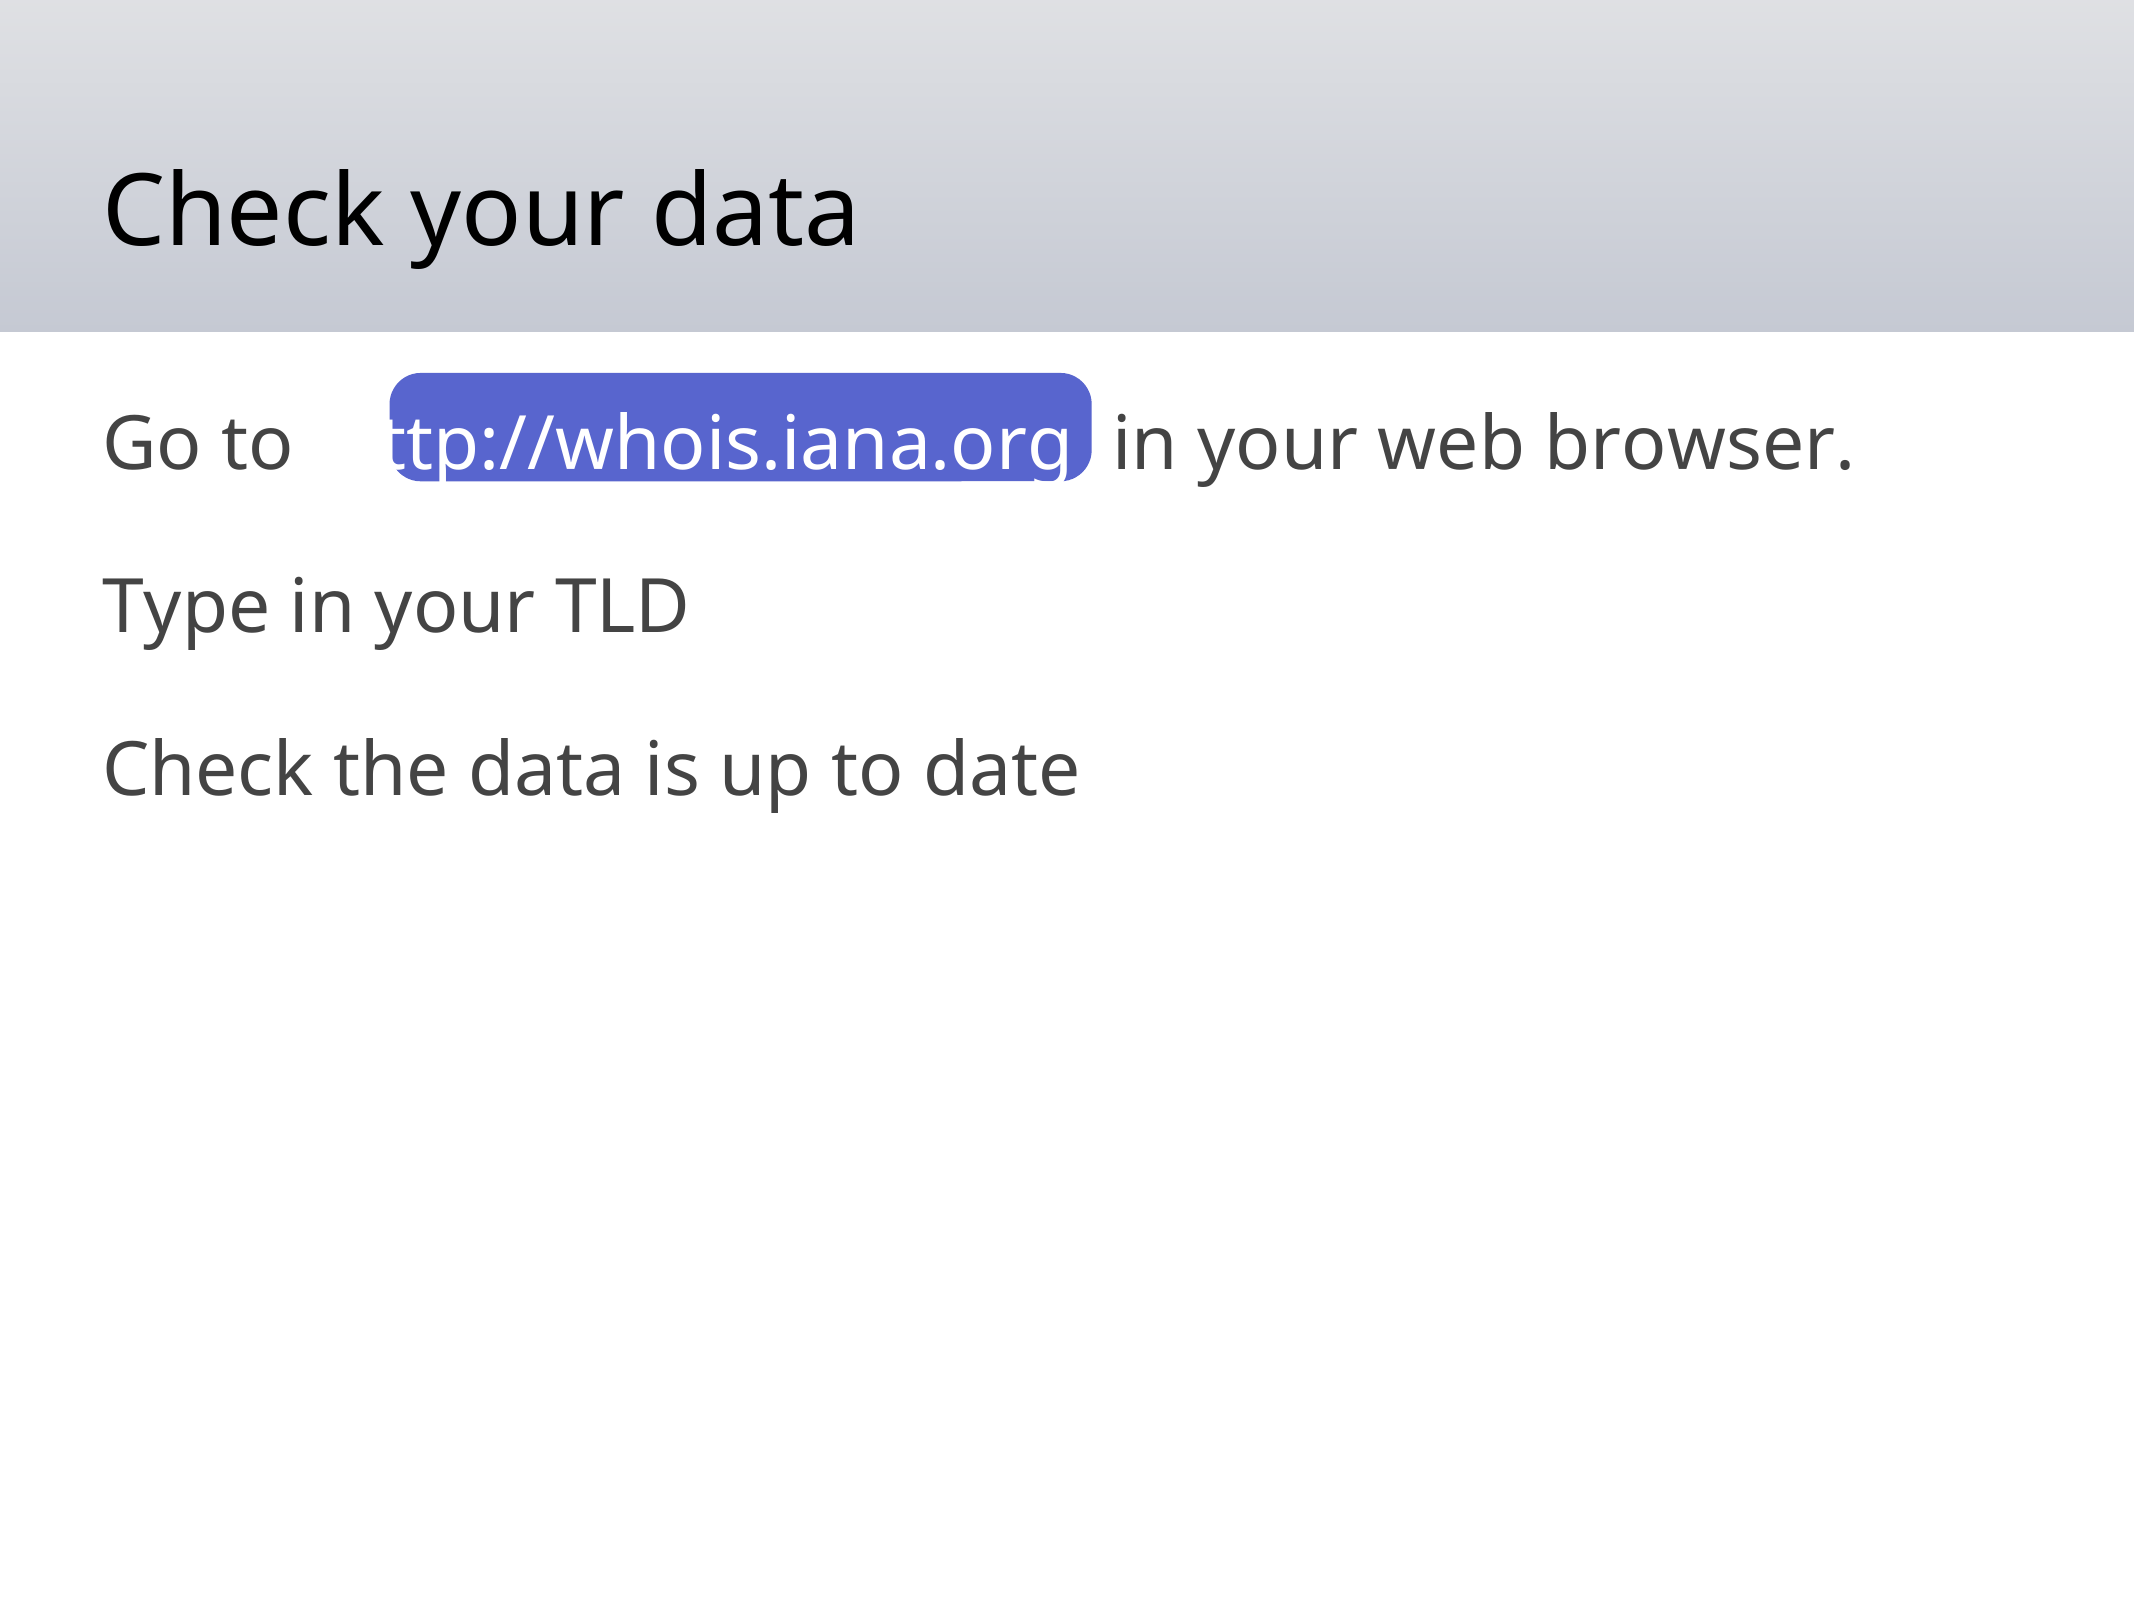

# Check your data
Go to http://whois.iana.org in your web browser.
Type in your TLD
Check the data is up to date